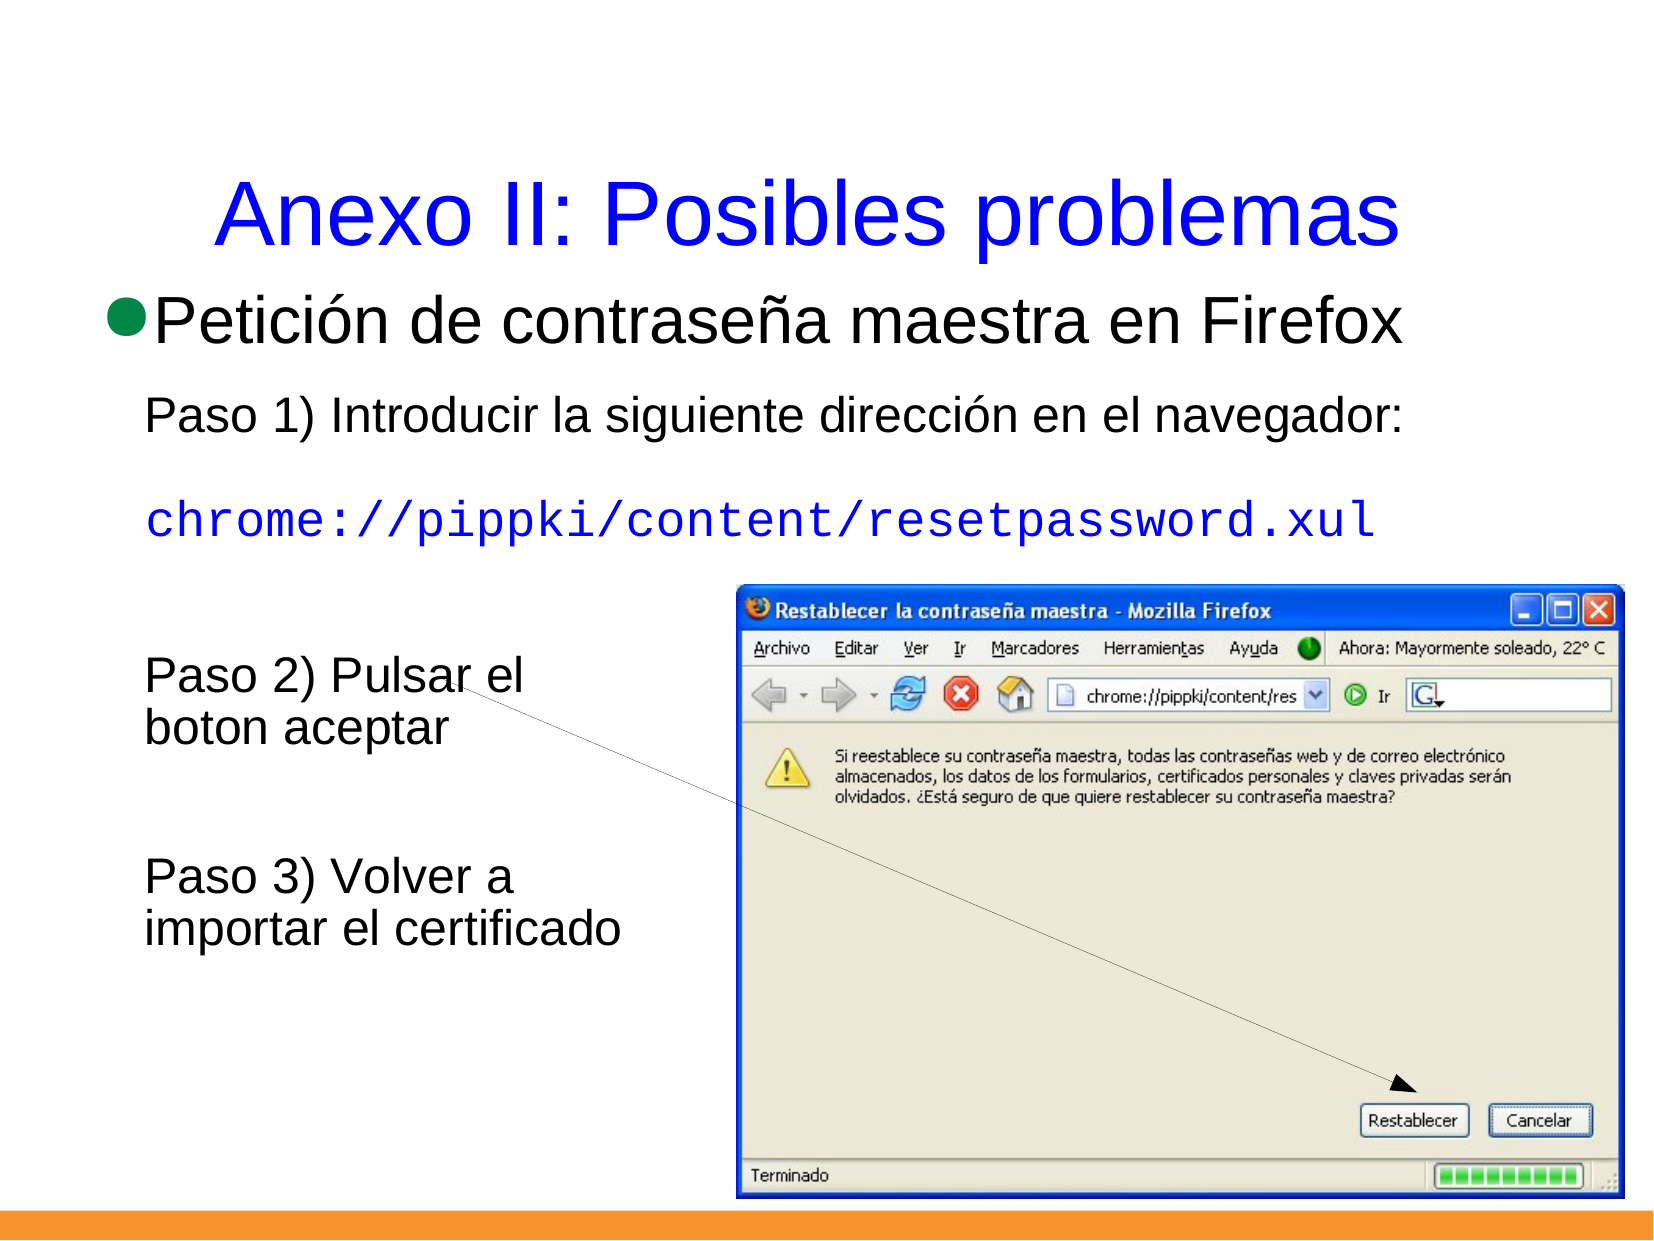

Anexo II: Posibles problemas
# Petición de contraseña maestra en Firefox
Paso 1) Introducir la siguiente dirección en el navegador:
chrome://pippki/content/resetpassword.xul
Paso 2) Pulsar el boton aceptar
Paso 3) Volver a importar el certificado